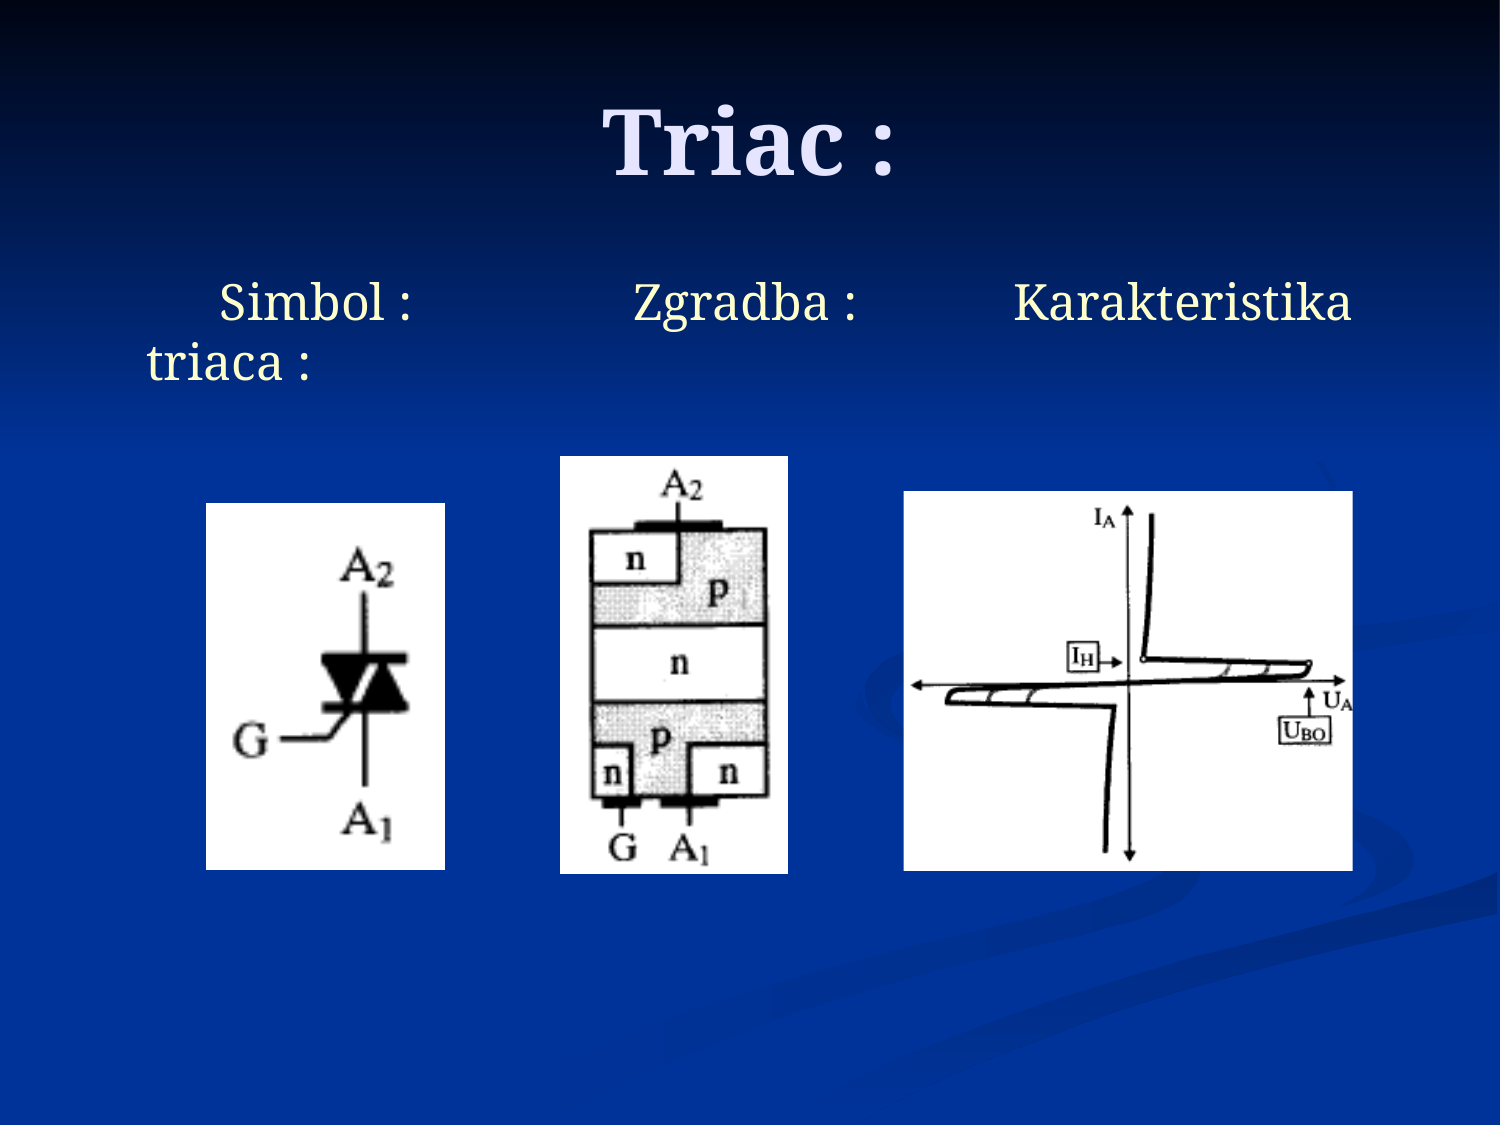

# Triac :
 Simbol : Zgradba : Karakteristika triaca :